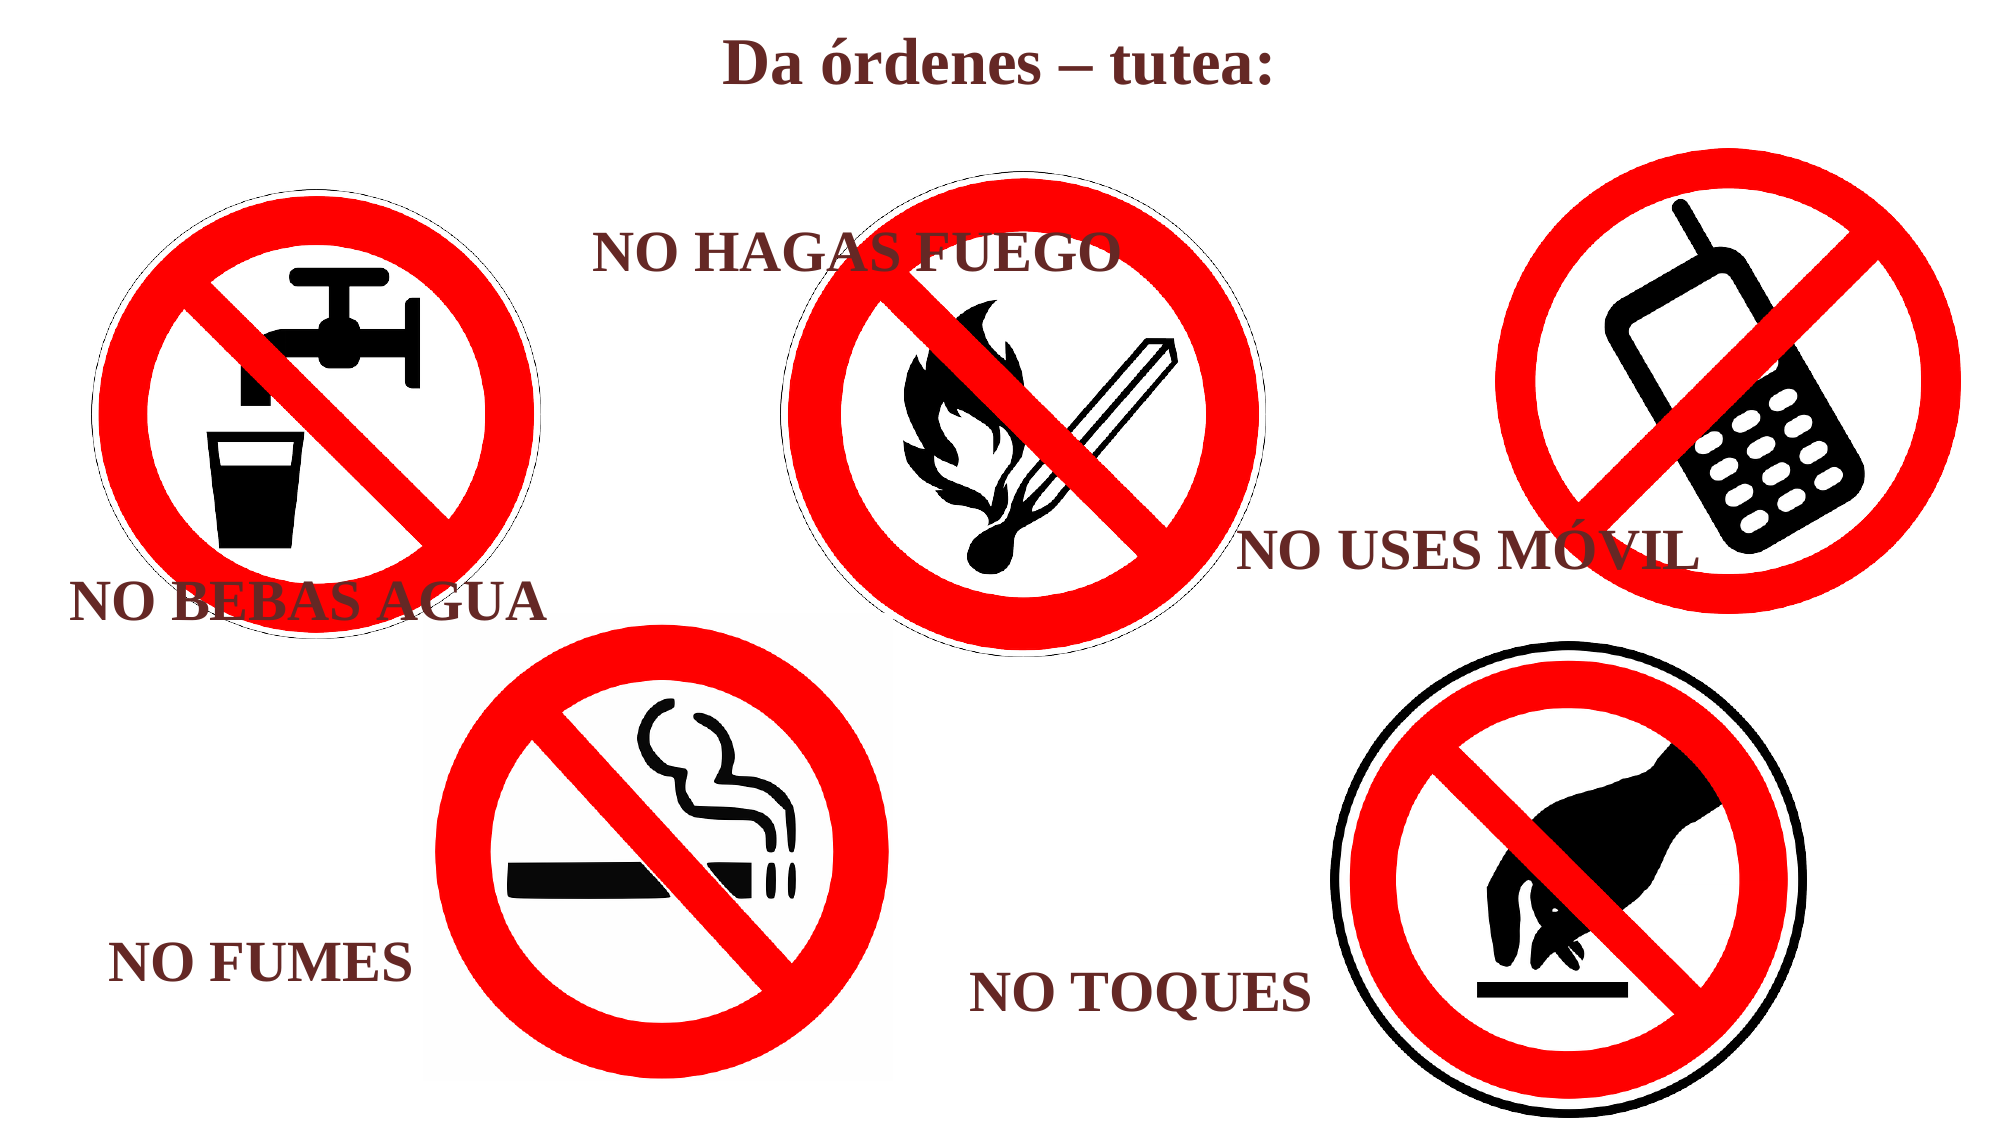

Da órdenes – tutea:
NO HAGAS FUEGO
NO USES MÓVIL
NO BEBAS AGUA
NO FUMES
NO TOQUES